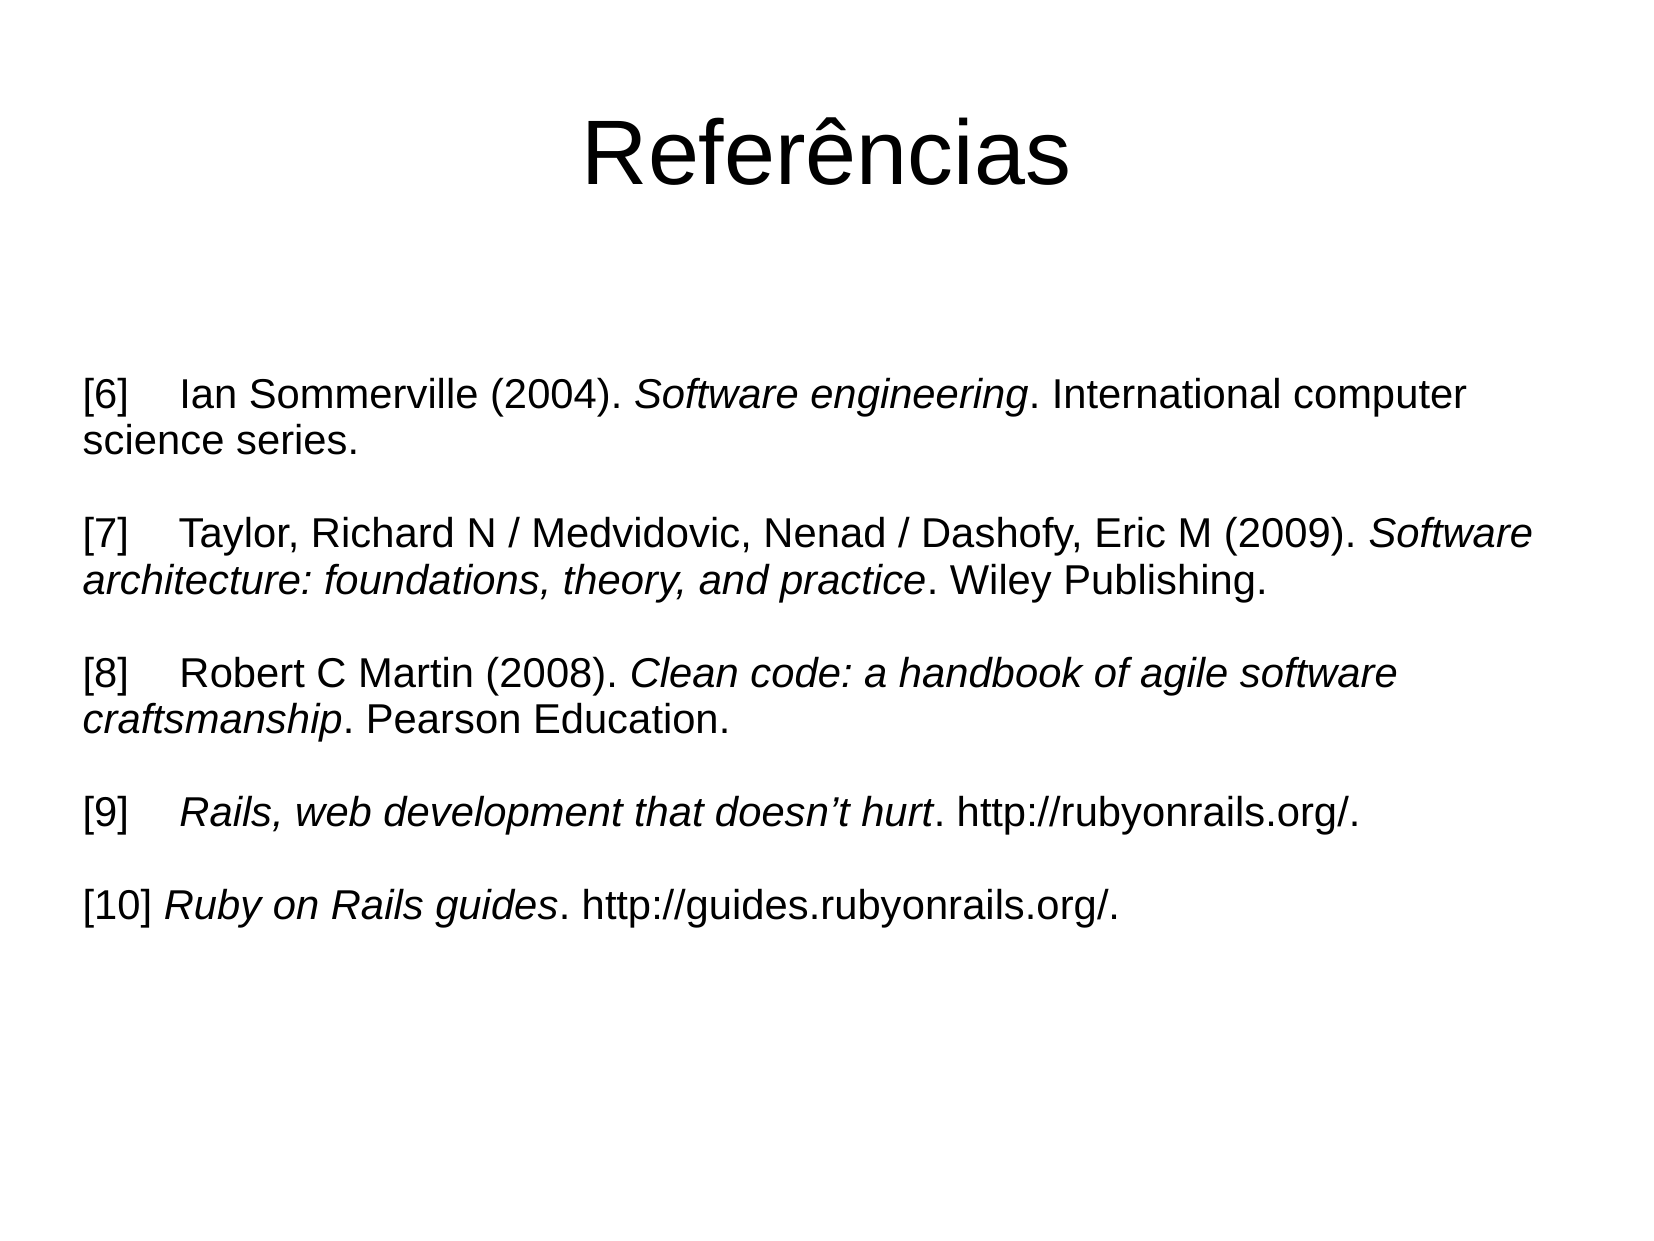

# Referências
[6]	 Ian Sommerville (2004). Software engineering. International computer science series.
[7]	 Taylor, Richard N / Medvidovic, Nenad / Dashofy, Eric M (2009). Software architecture: foundations, theory, and practice. Wiley Publishing.
[8]	 Robert C Martin (2008). Clean code: a handbook of agile software craftsmanship. Pearson Education.
[9]	 Rails, web development that doesn’t hurt. http://rubyonrails.org/.
[10] Ruby on Rails guides. http://guides.rubyonrails.org/.